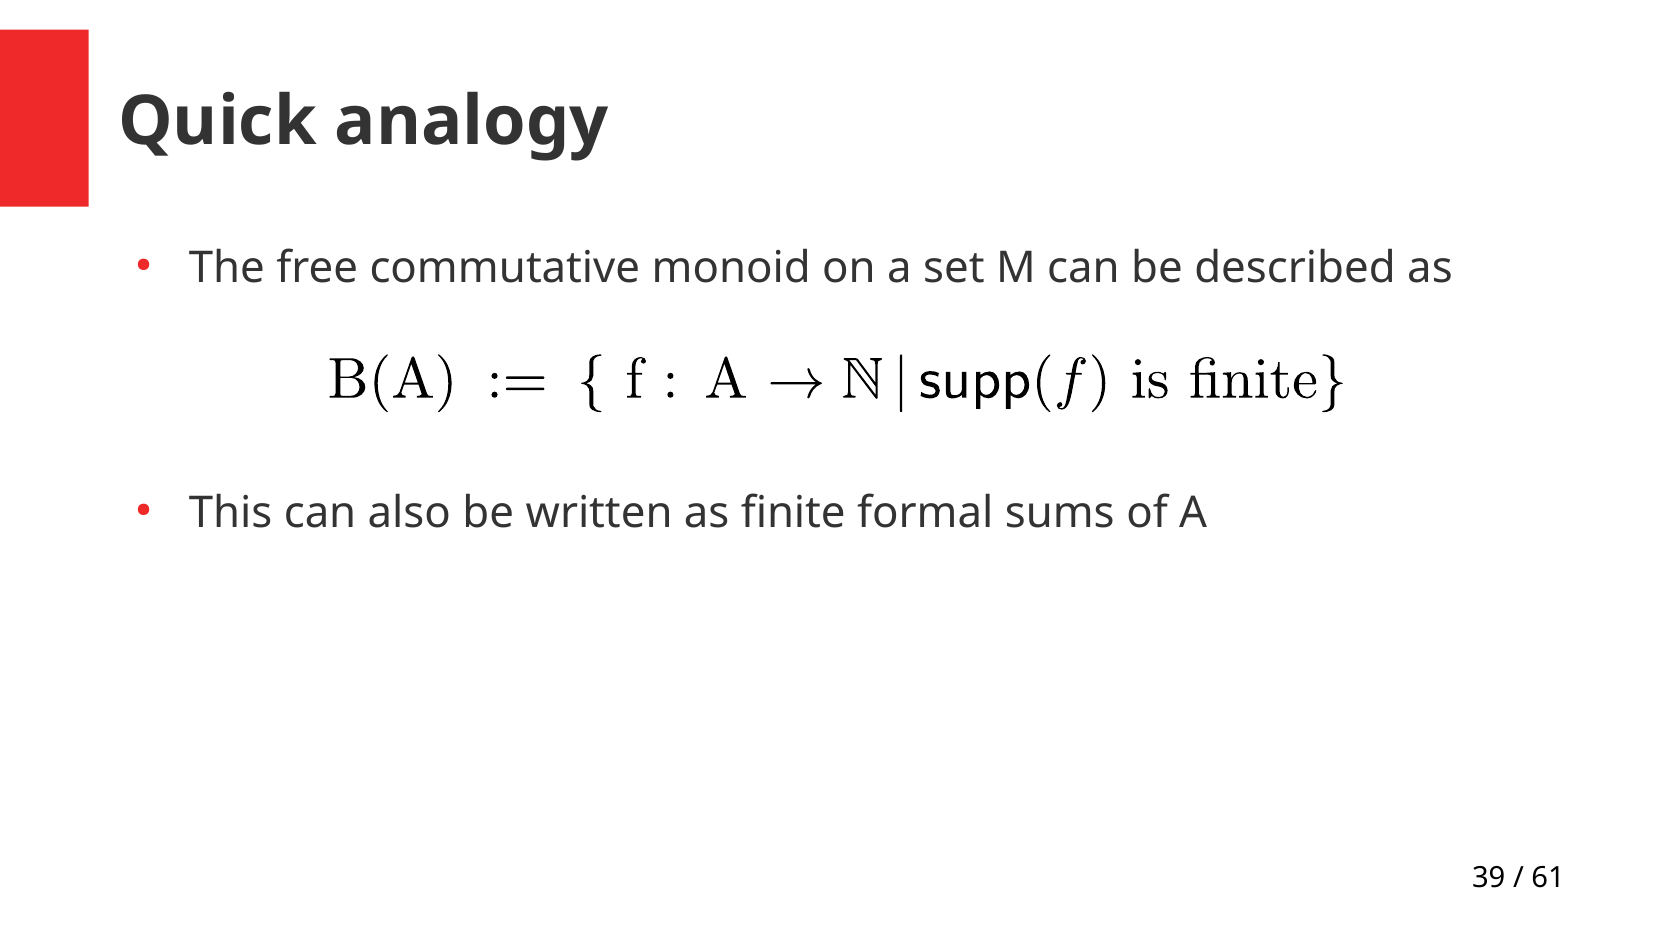

Quick analogy
# The free commutative monoid on a set M can be described as
This can also be written as finite formal sums of A
39